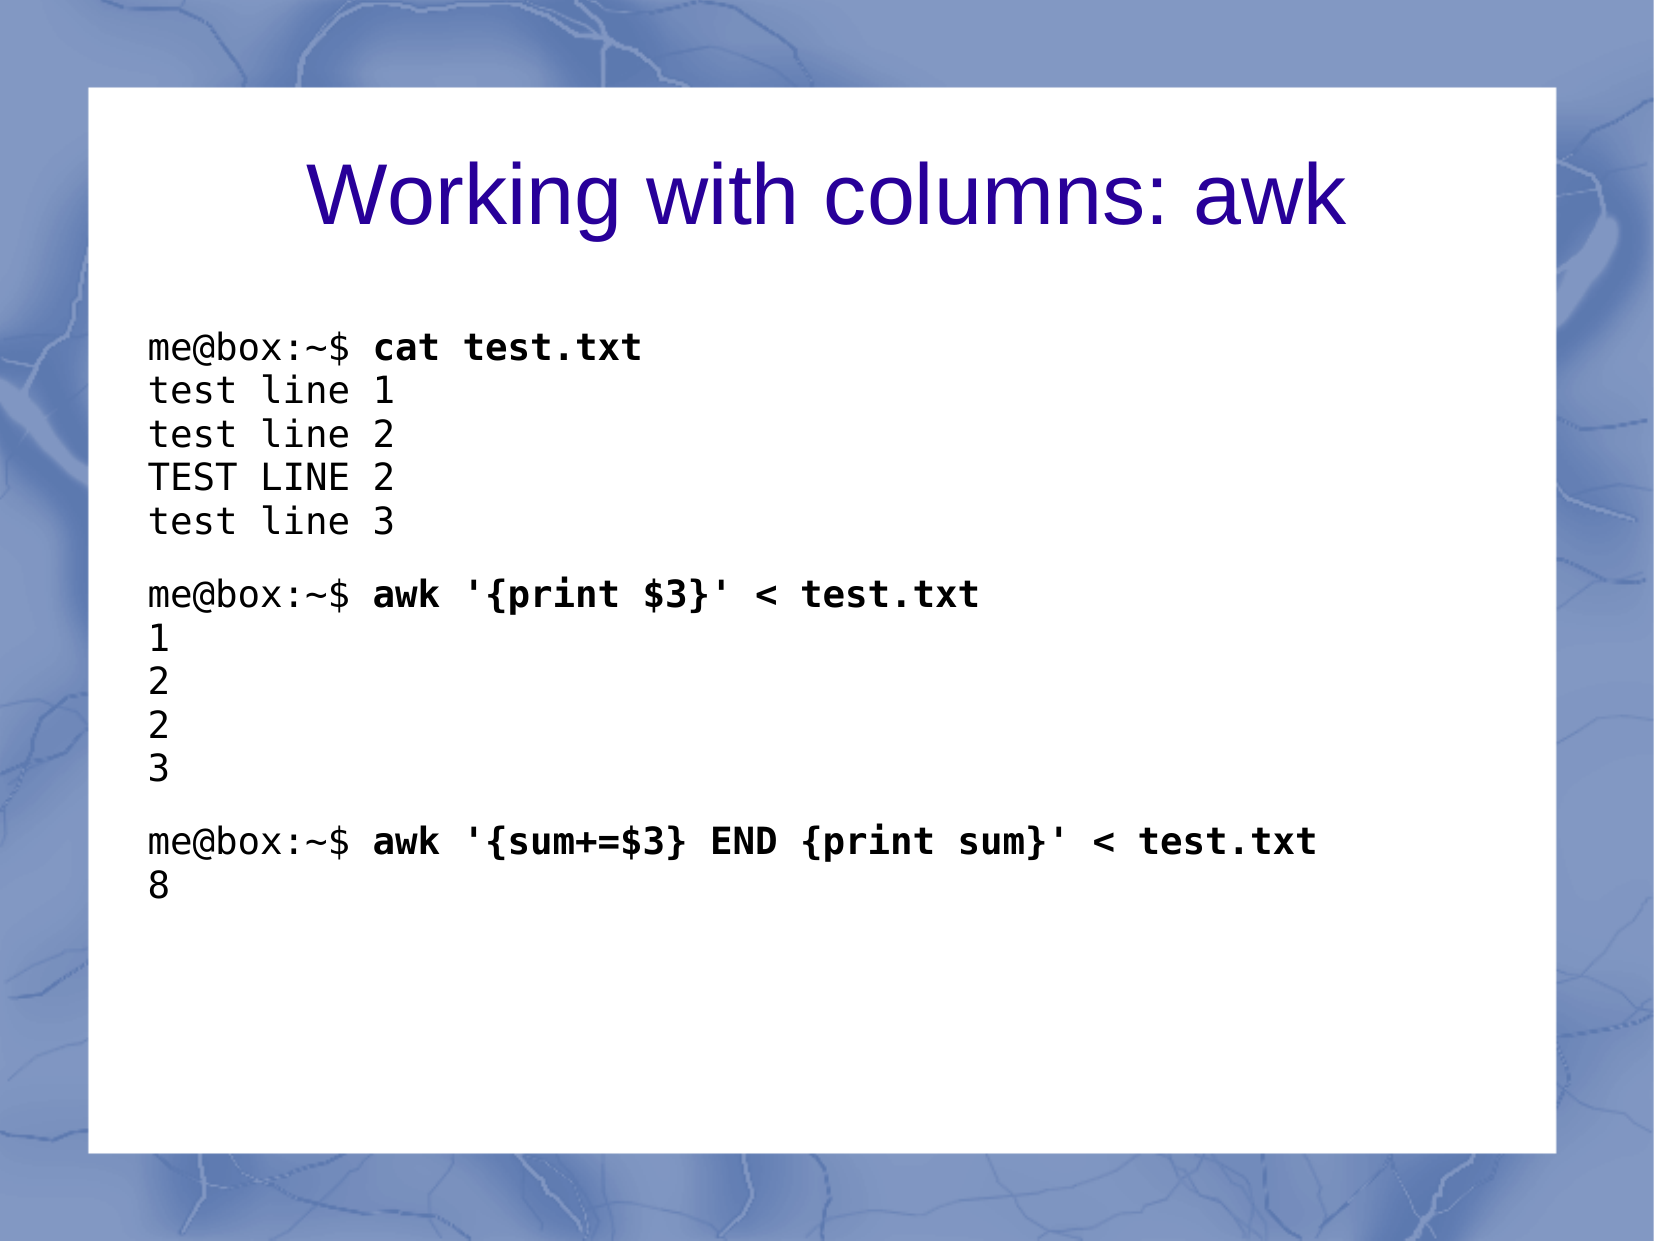

# Working with columns: awk
me@box:~$ cat test.txt
test line 1
test line 2
TEST LINE 2
test line 3
me@box:~$ awk '{print $3}' < test.txt
1
2
2
3
me@box:~$ awk '{sum+=$3} END {print sum}' < test.txt
8